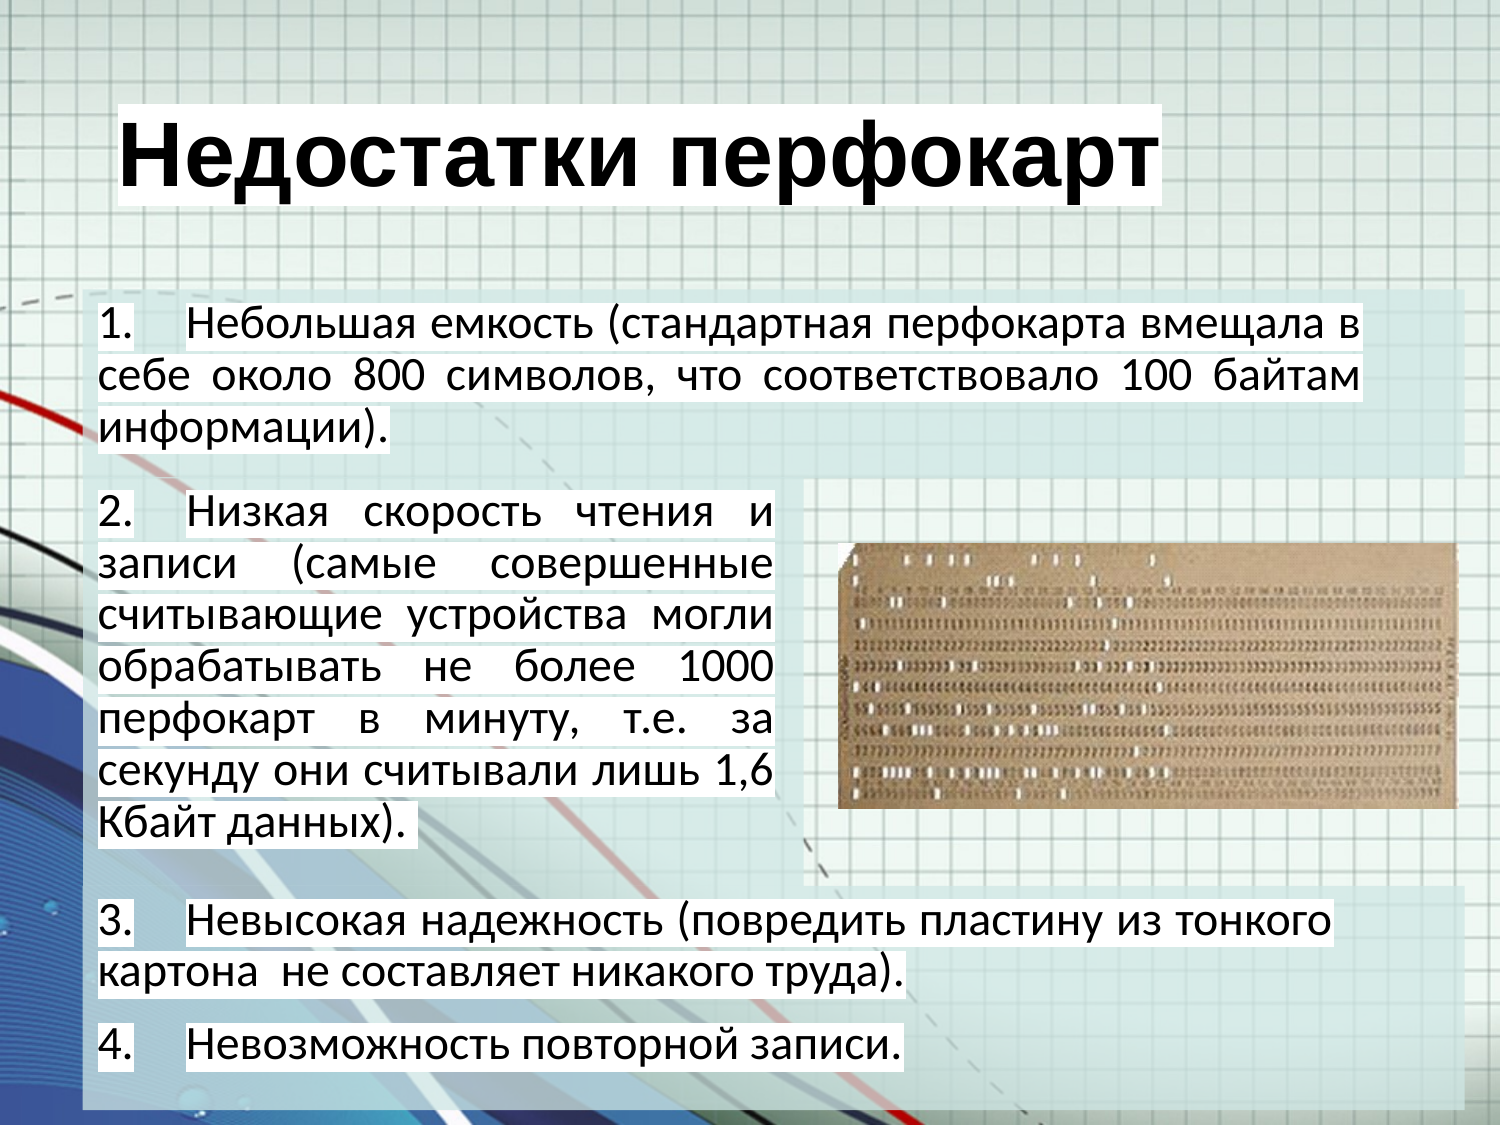

# Недостатки перфокарт
1.	Небольшая емкость (стандартная перфокарта вмещала в себе около 800 символов, что соответствовало 100 байтам информации).
2.	Низкая скорость чтения и записи (самые совершенные считывающие устройства могли обрабатывать не более 1000 перфокарт в минуту, т.е. за секунду они считывали лишь 1,6 Кбайт данных).
3.	Невысокая надежность (повредить пластину из тонкого картона не составляет никакого труда).
4.	Невозможность повторной записи.